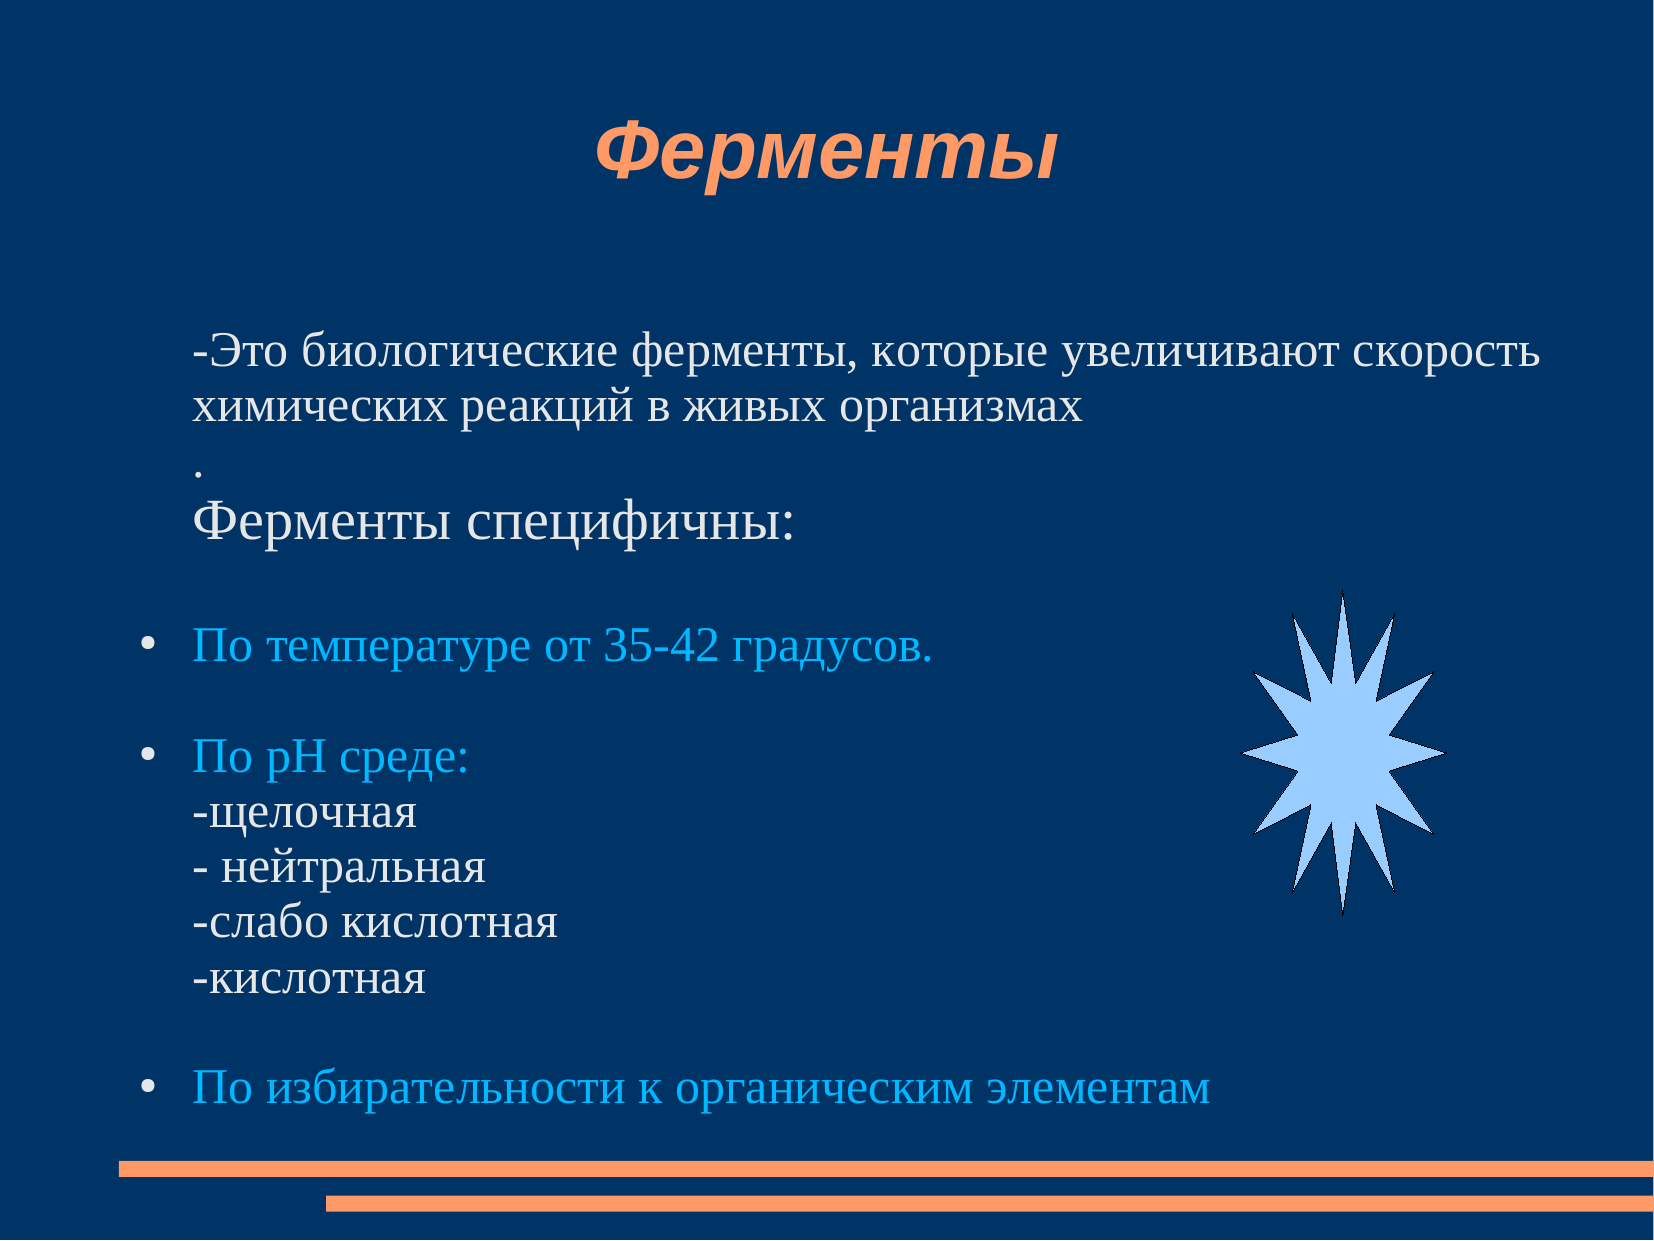

# Ферменты
-Это биологические ферменты, которые увеличивают скорость химических реакций в живых организмах
.
Ферменты специфичны:
По температуре от 35-42 градусов.
По рН среде:
-щелочная
- нейтральная
-слабо кислотная
-кислотная
По избирательности к органическим элементам